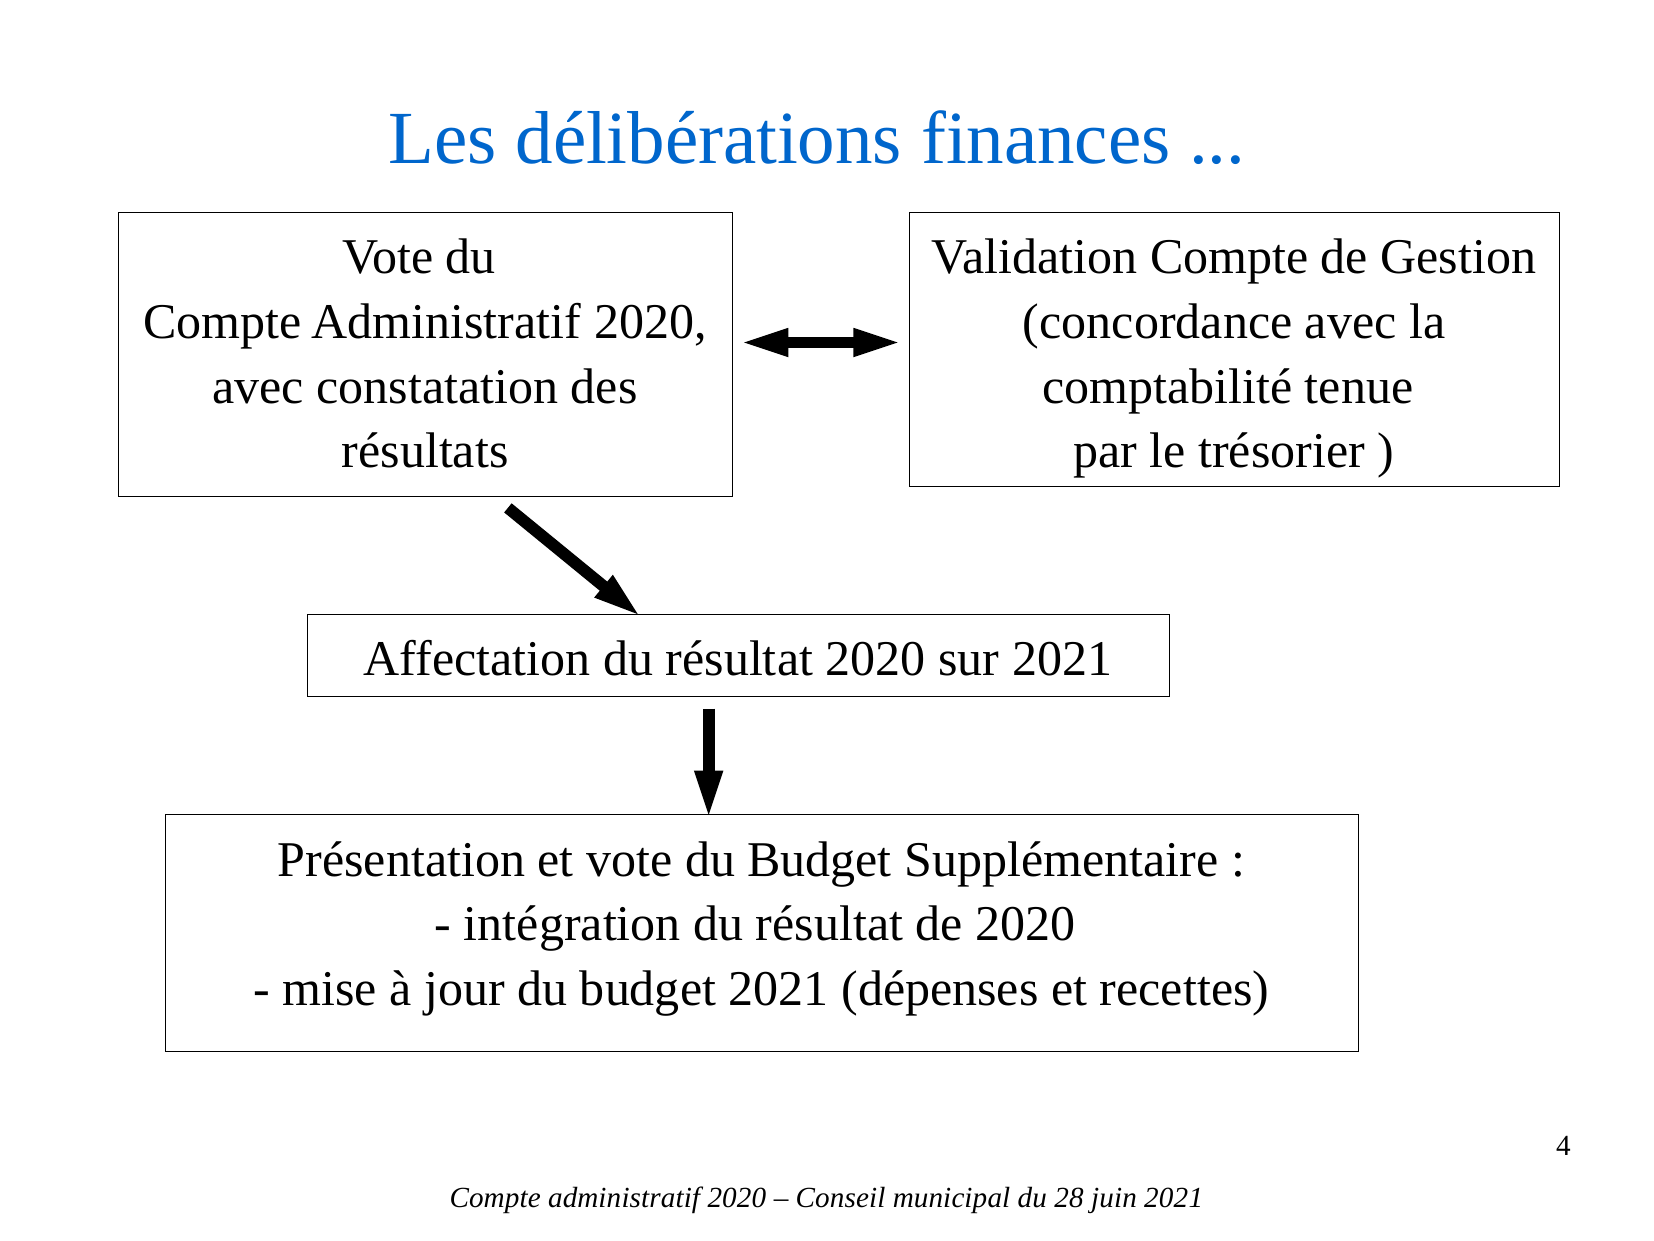

# Les délibérations finances ...
Vote du
Compte Administratif 2020, avec constatation des résultats
Validation Compte de Gestion (concordance avec la comptabilité tenue
par le trésorier )
Affectation du résultat 2020 sur 2021
Présentation et vote du Budget Supplémentaire :
- intégration du résultat de 2020
- mise à jour du budget 2021 (dépenses et recettes)
4